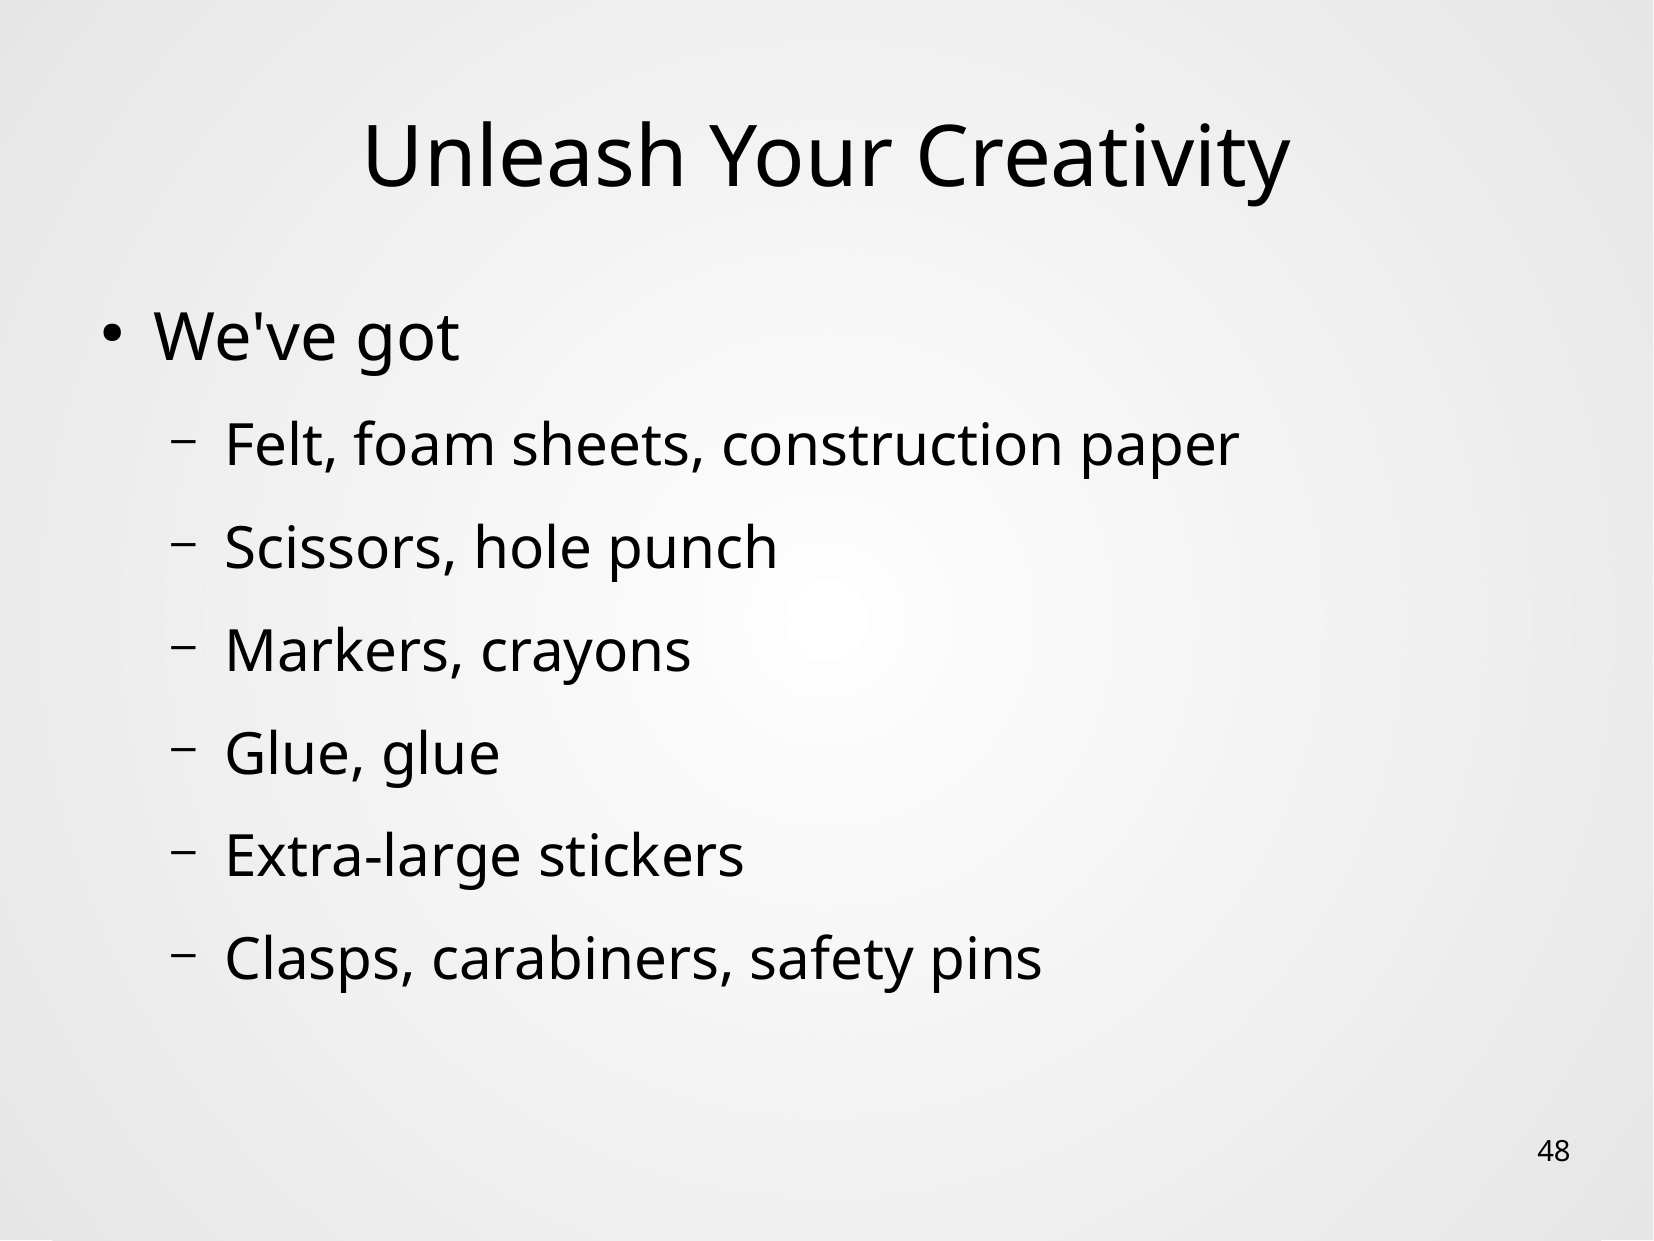

# Unleash Your Creativity
We've got
Felt, foam sheets, construction paper
Scissors, hole punch
Markers, crayons
Glue, glue
Extra-large stickers
Clasps, carabiners, safety pins
48